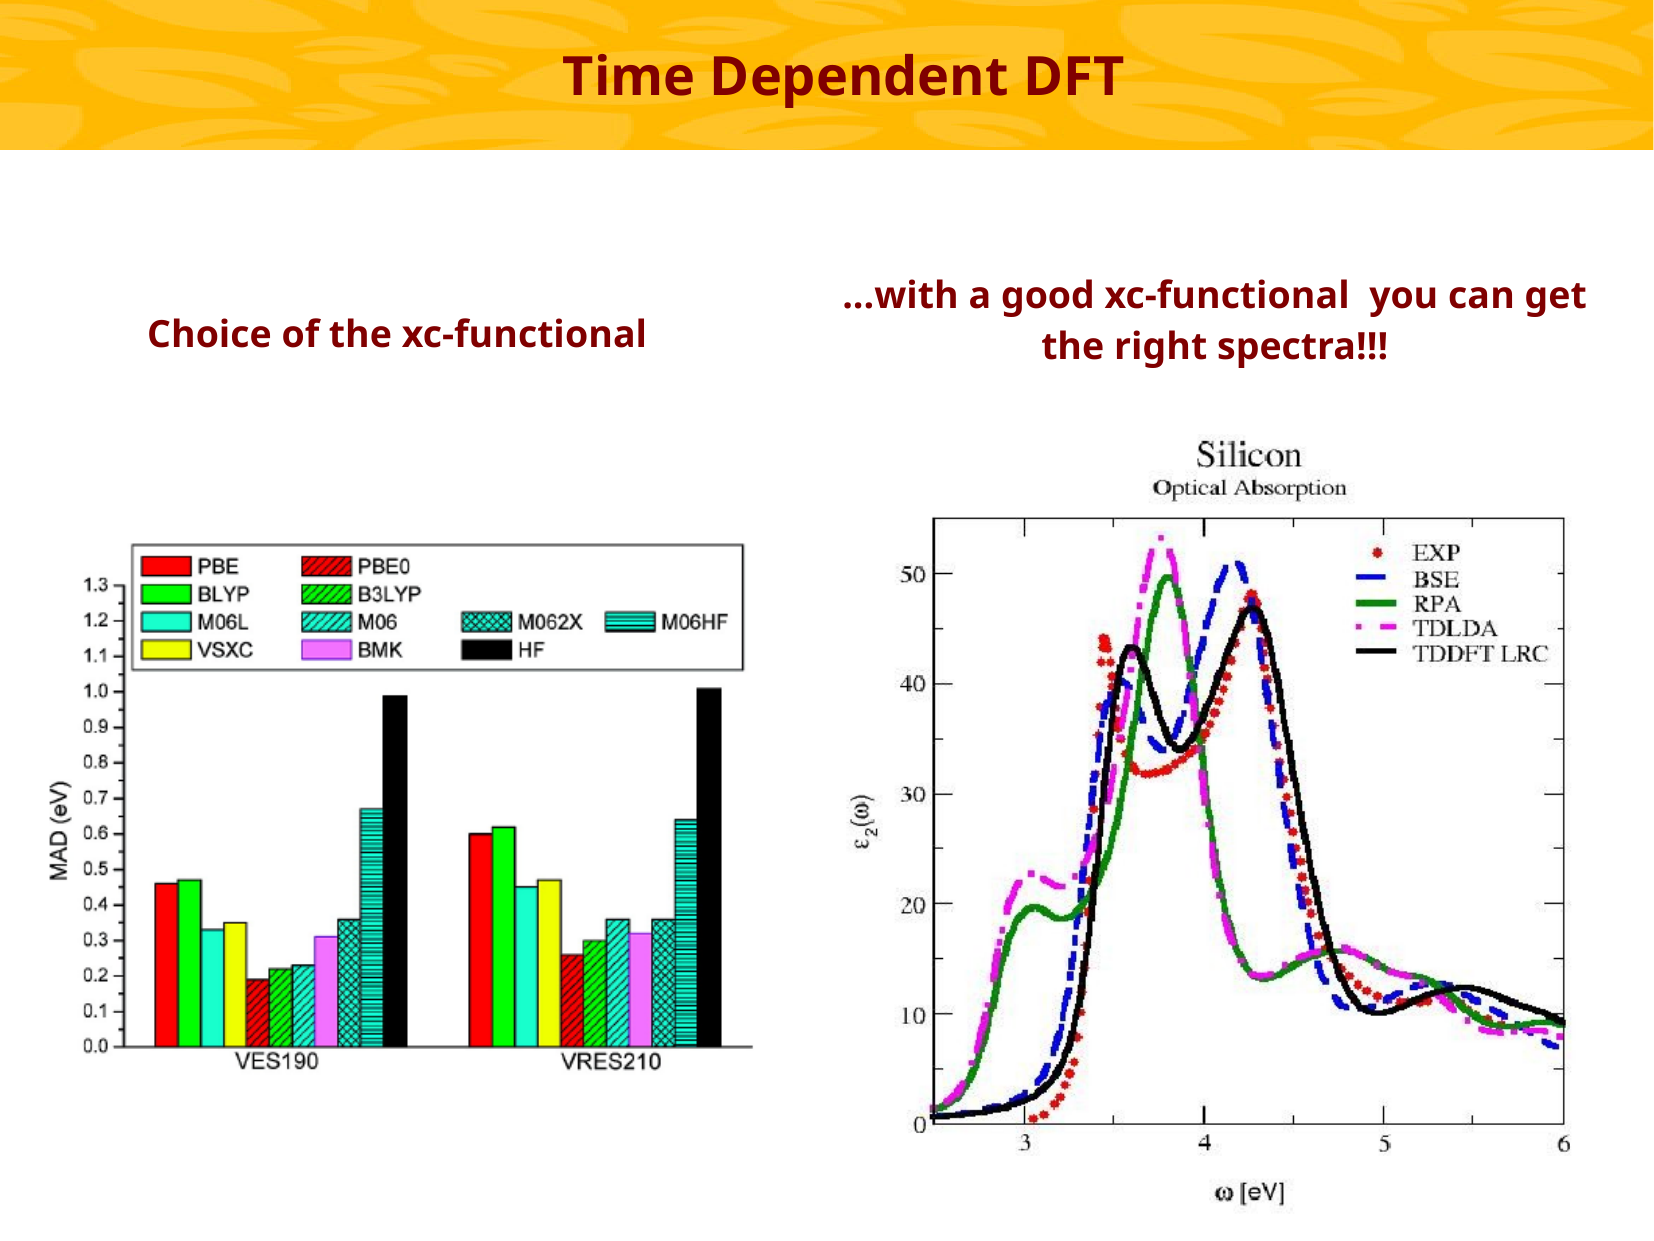

Time Dependent DFT
...with a good xc-functional you can get the right spectra!!!
Choice of the xc-functional